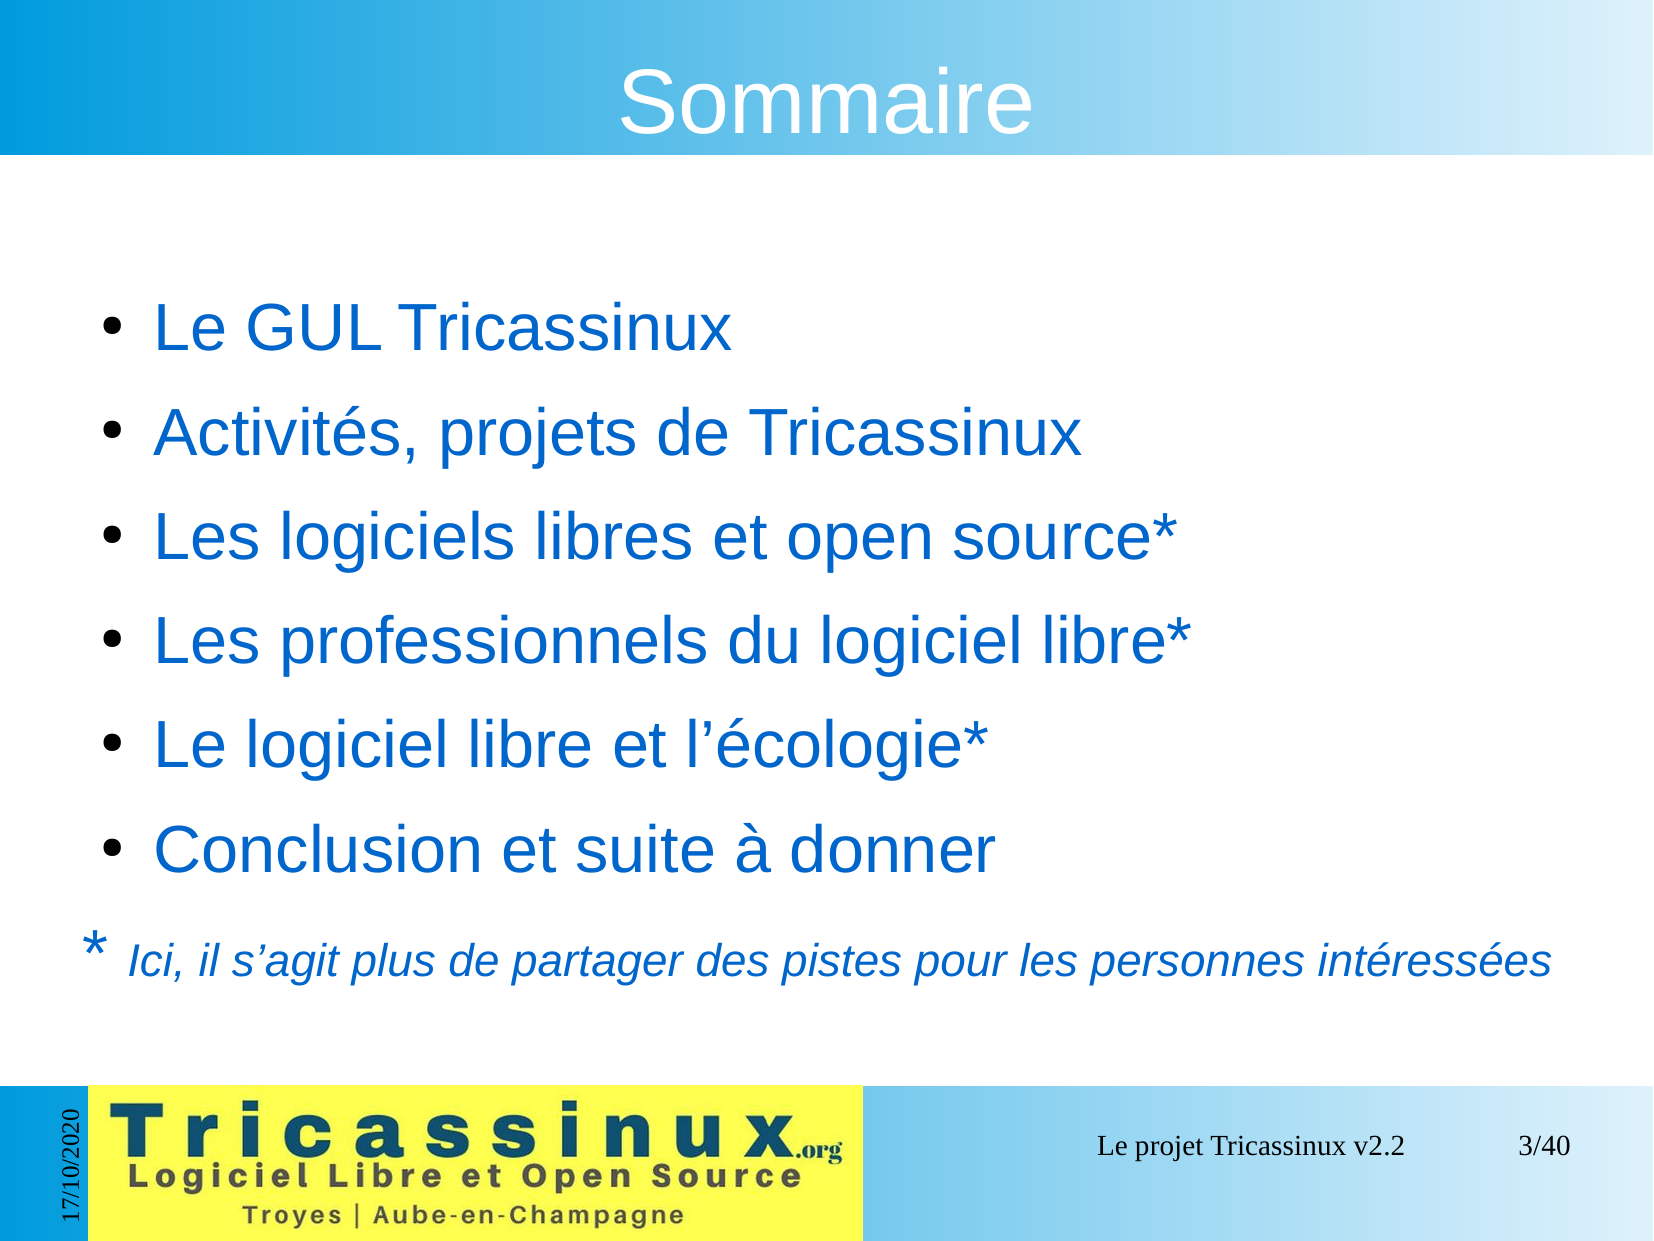

# Sommaire
Le GUL Tricassinux
Activités, projets de Tricassinux
Les logiciels libres et open source*
Les professionnels du logiciel libre*
Le logiciel libre et l’écologie*
Conclusion et suite à donner
* Ici, il s’agit plus de partager des pistes pour les personnes intéressées
17/10/2020
3